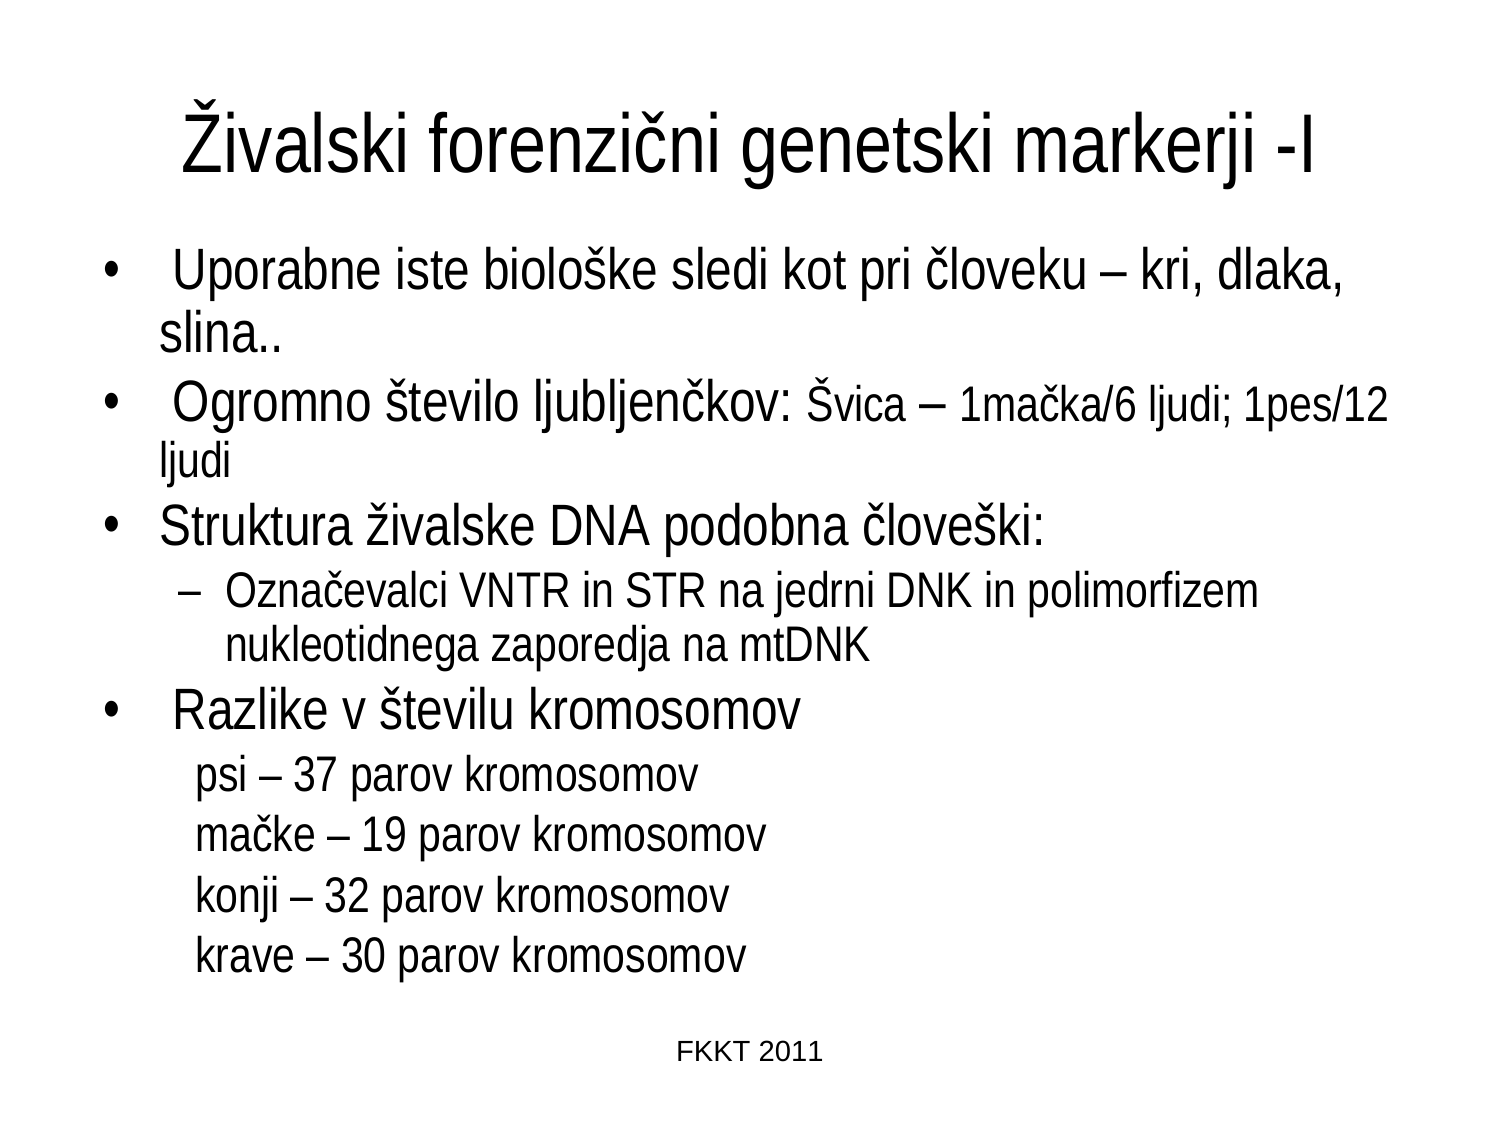

# Živalski forenzični genetski markerji -I
 Uporabne iste biološke sledi kot pri človeku – kri, dlaka, slina..
 Ogromno število ljubljenčkov: Švica – 1mačka/6 ljudi; 1pes/12 ljudi
Struktura živalske DNA podobna človeški:
Označevalci VNTR in STR na jedrni DNK in polimorfizem nukleotidnega zaporedja na mtDNK
 Razlike v številu kromosomov
 psi – 37 parov kromosomov
 mačke – 19 parov kromosomov
 konji – 32 parov kromosomov
 krave – 30 parov kromosomov
FKKT 2011